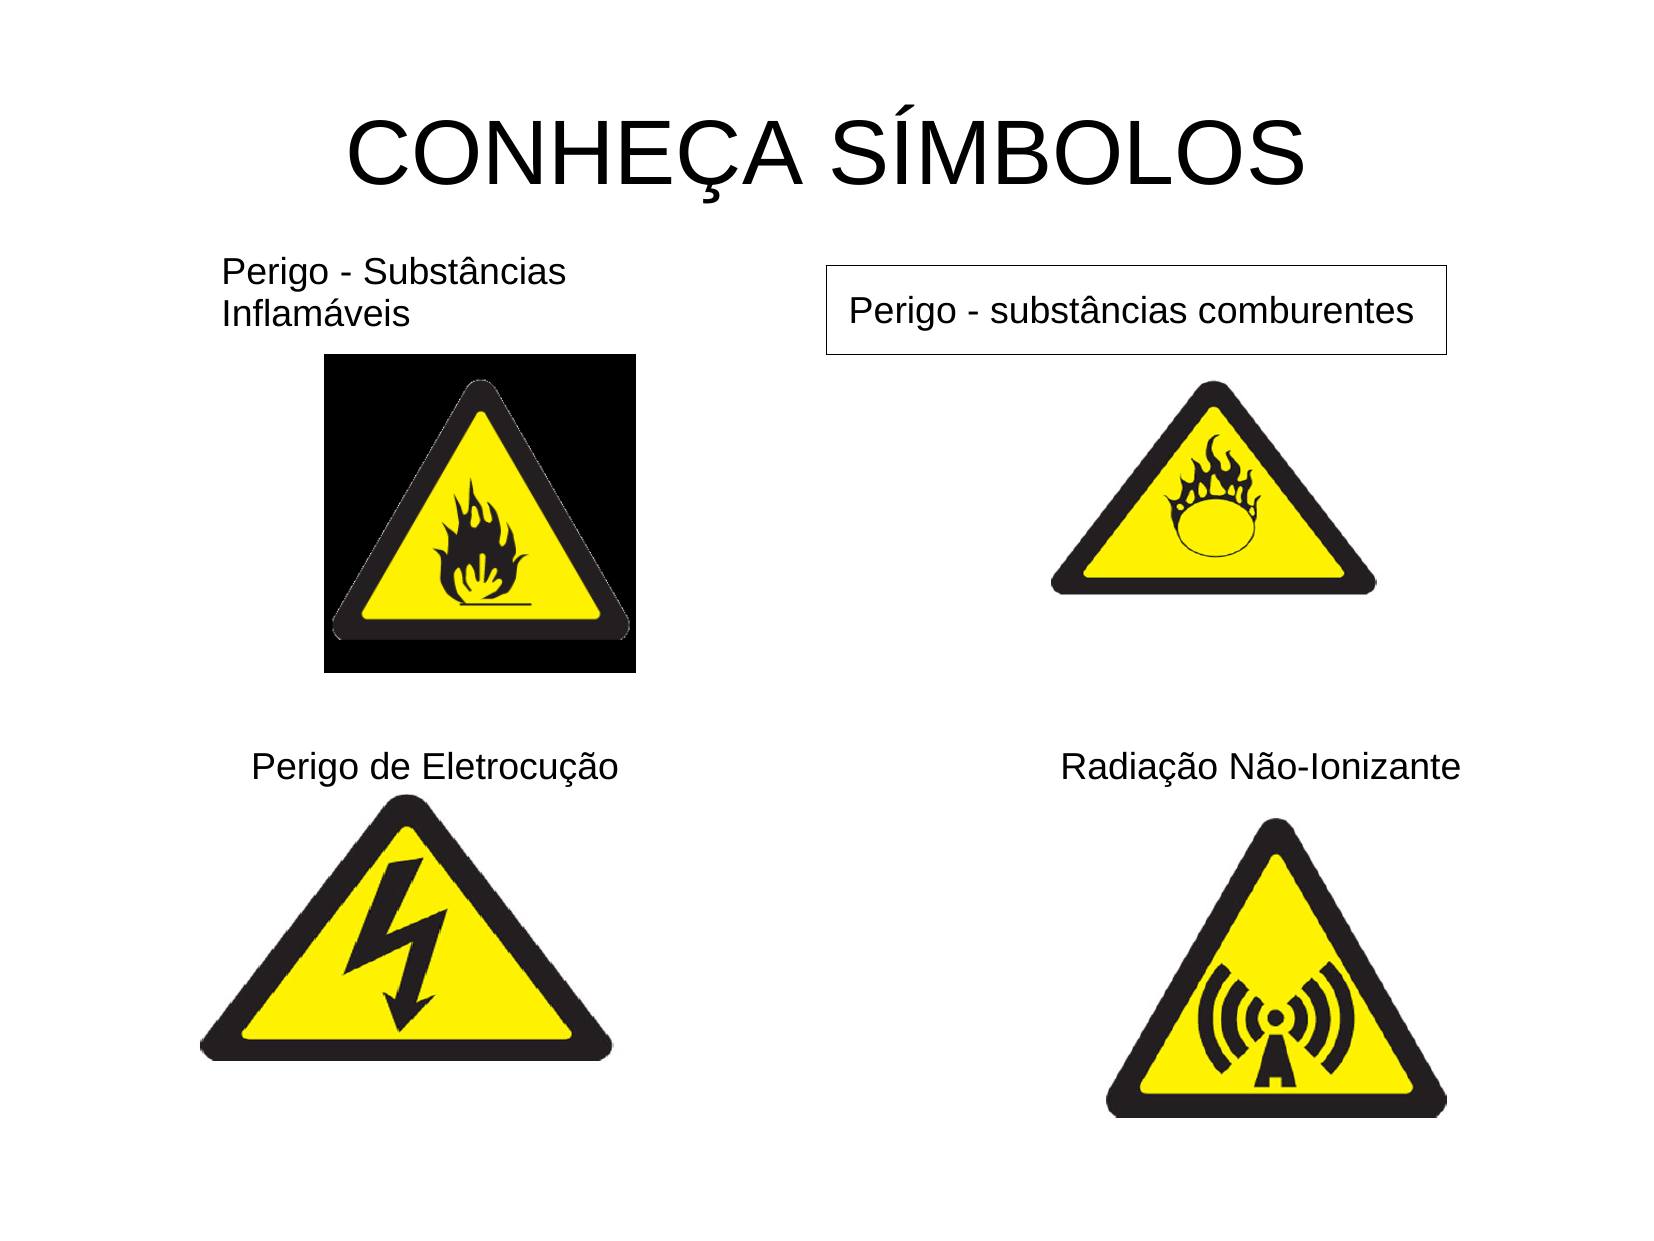

# CONHEÇA SÍMBOLOS
Perigo - Substâncias Inflamáveis
Perigo - substâncias comburentes
Perigo de Eletrocução
Radiação Não-Ionizante